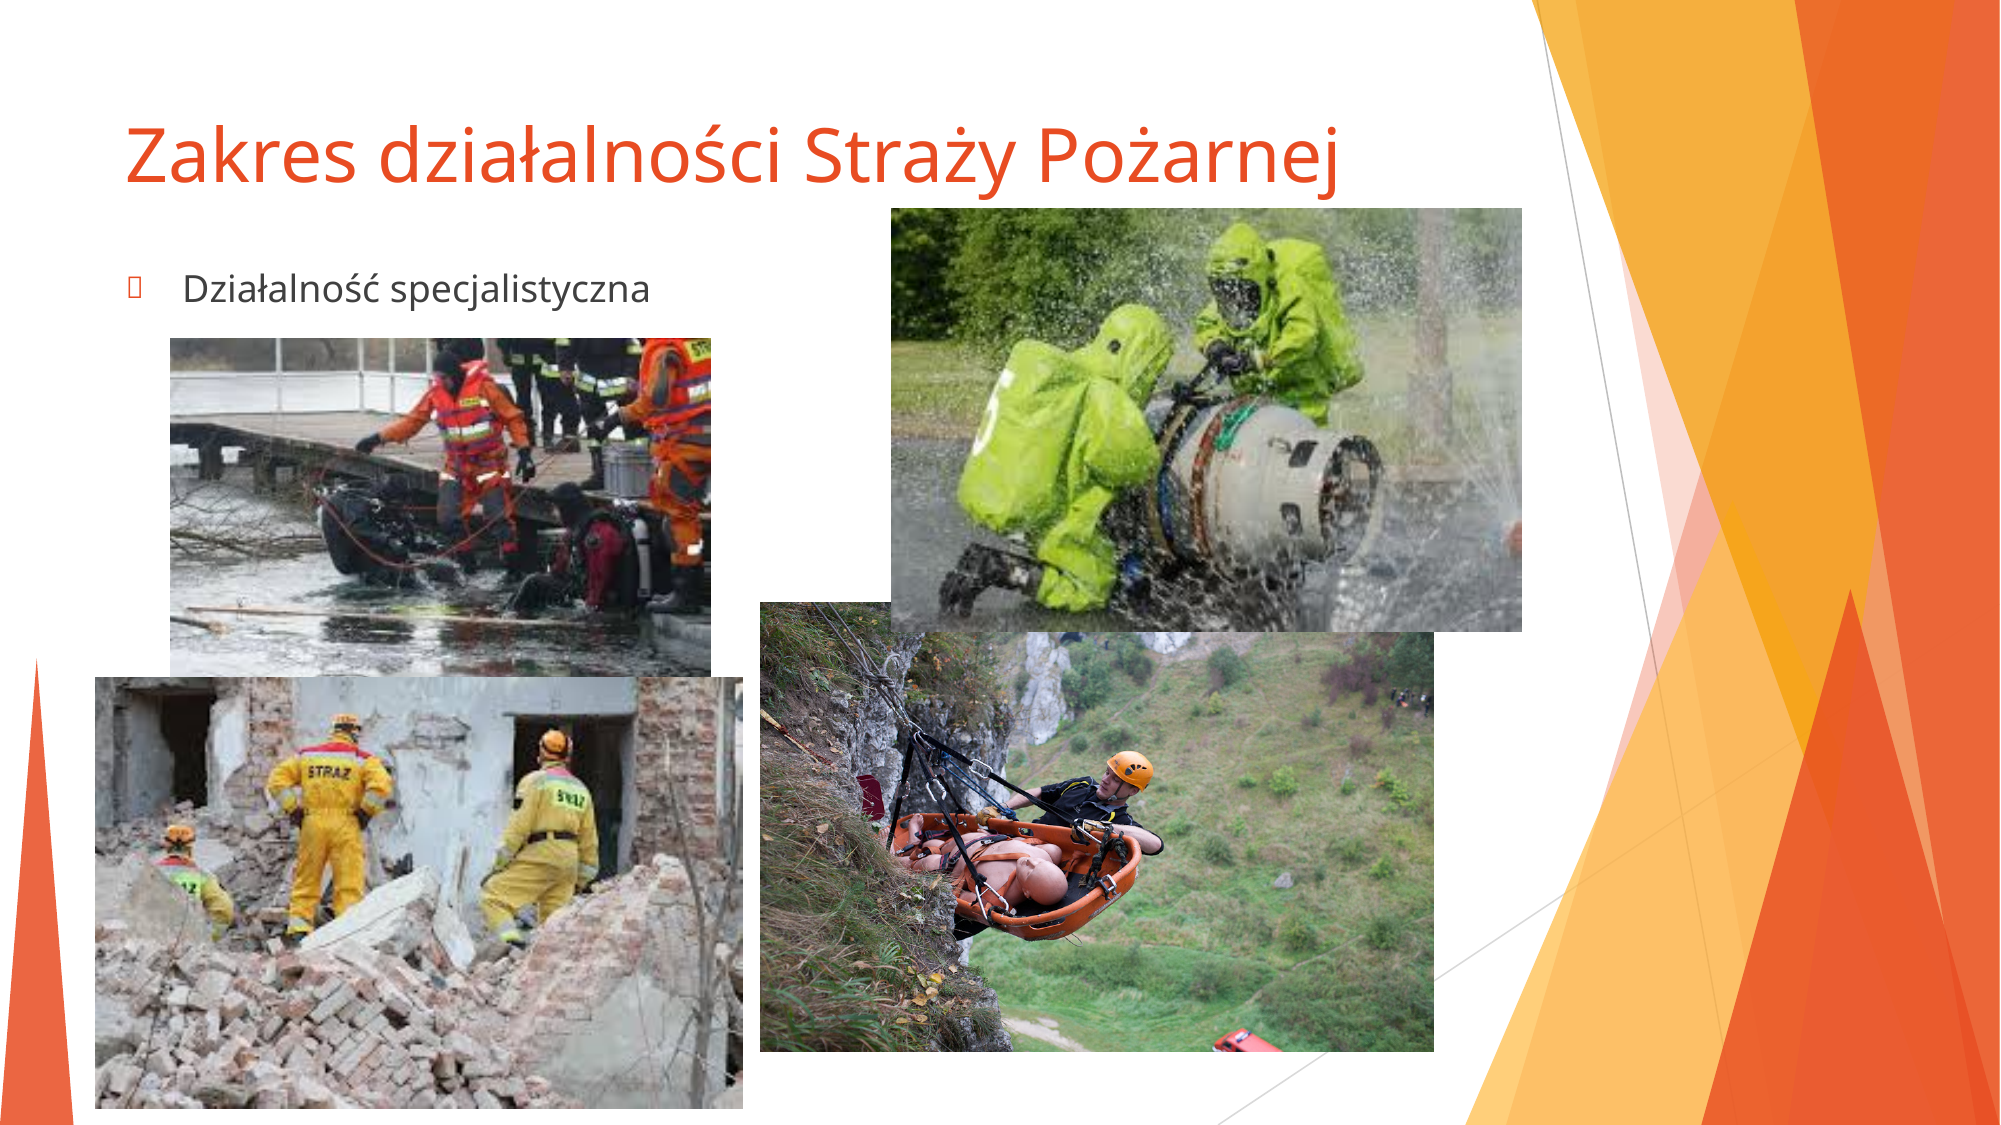

# Zakres działalności Straży Pożarnej
Działalność specjalistyczna